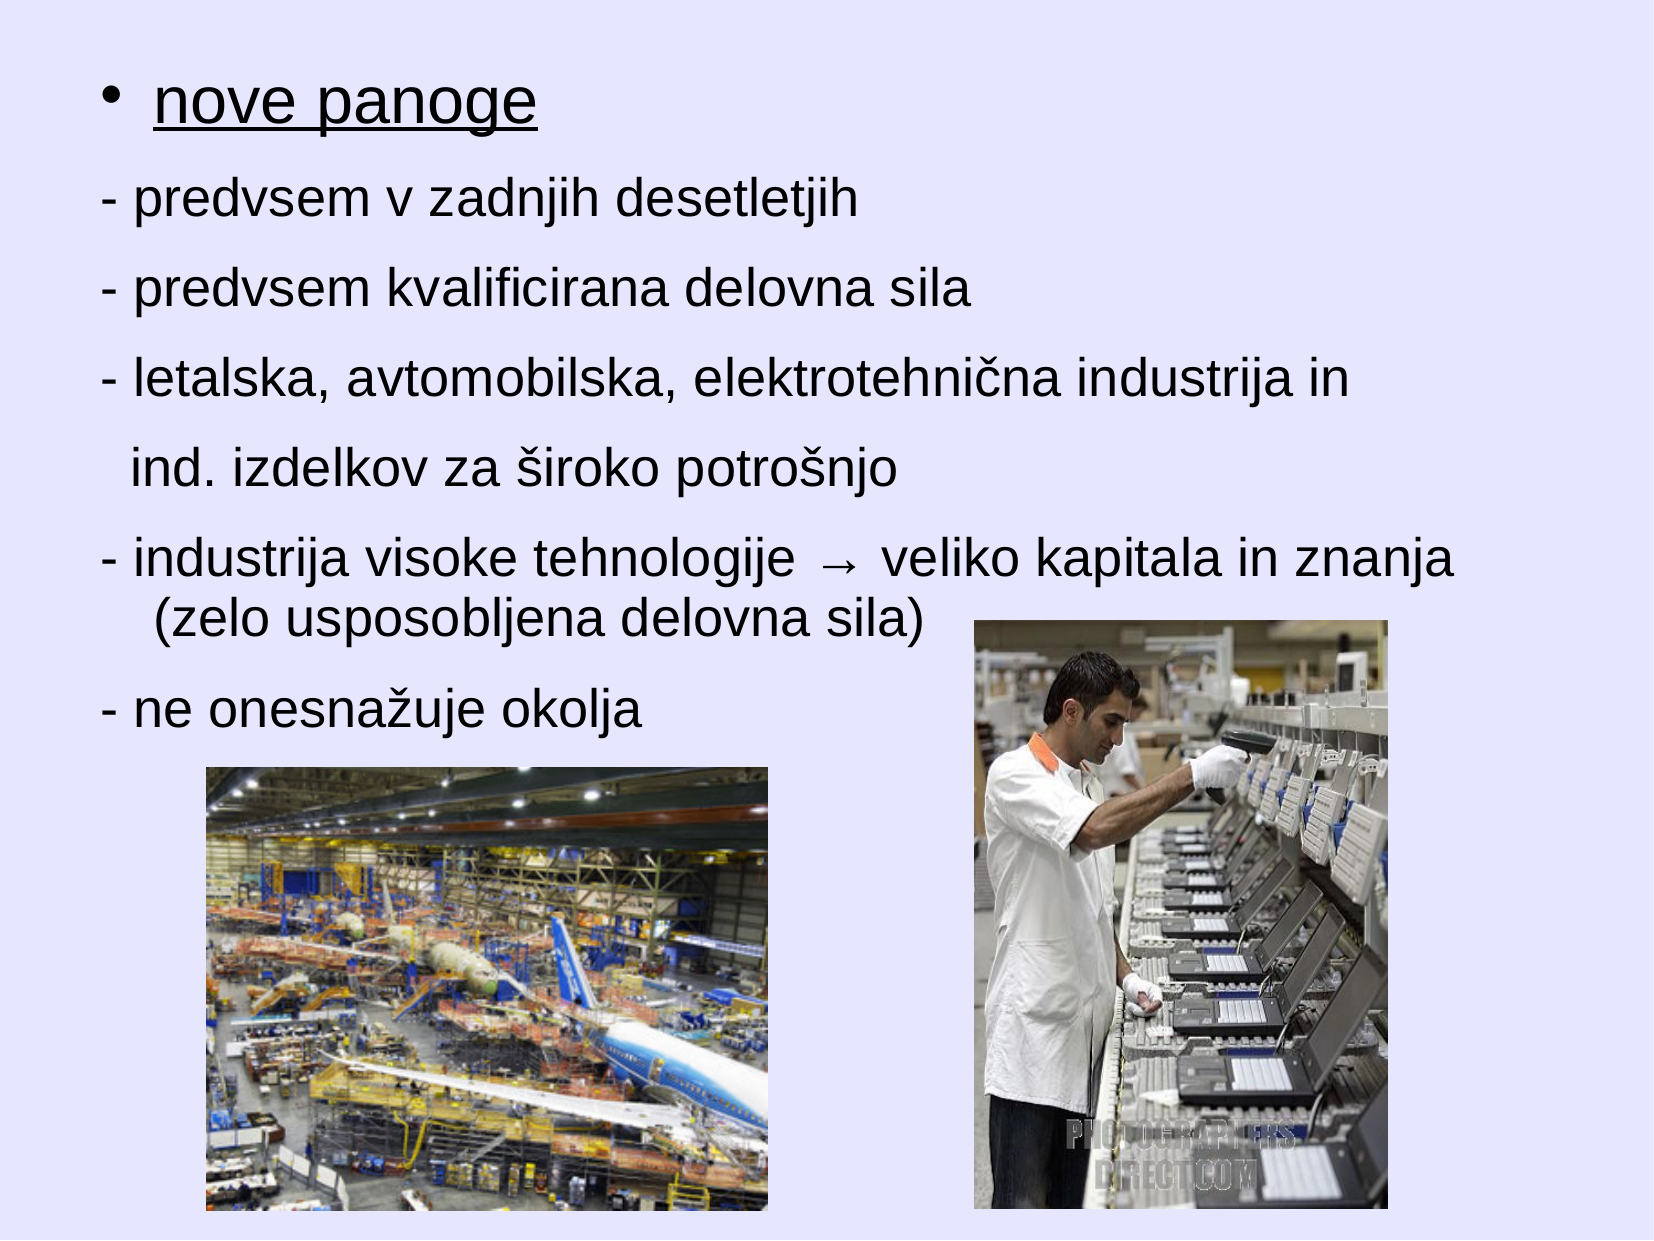

# nove panoge
- predvsem v zadnjih desetletjih
- predvsem kvalificirana delovna sila
- letalska, avtomobilska, elektrotehnična industrija in
 ind. izdelkov za široko potrošnjo
- industrija visoke tehnologije → veliko kapitala in znanja (zelo usposobljena delovna sila)
- ne onesnažuje okolja